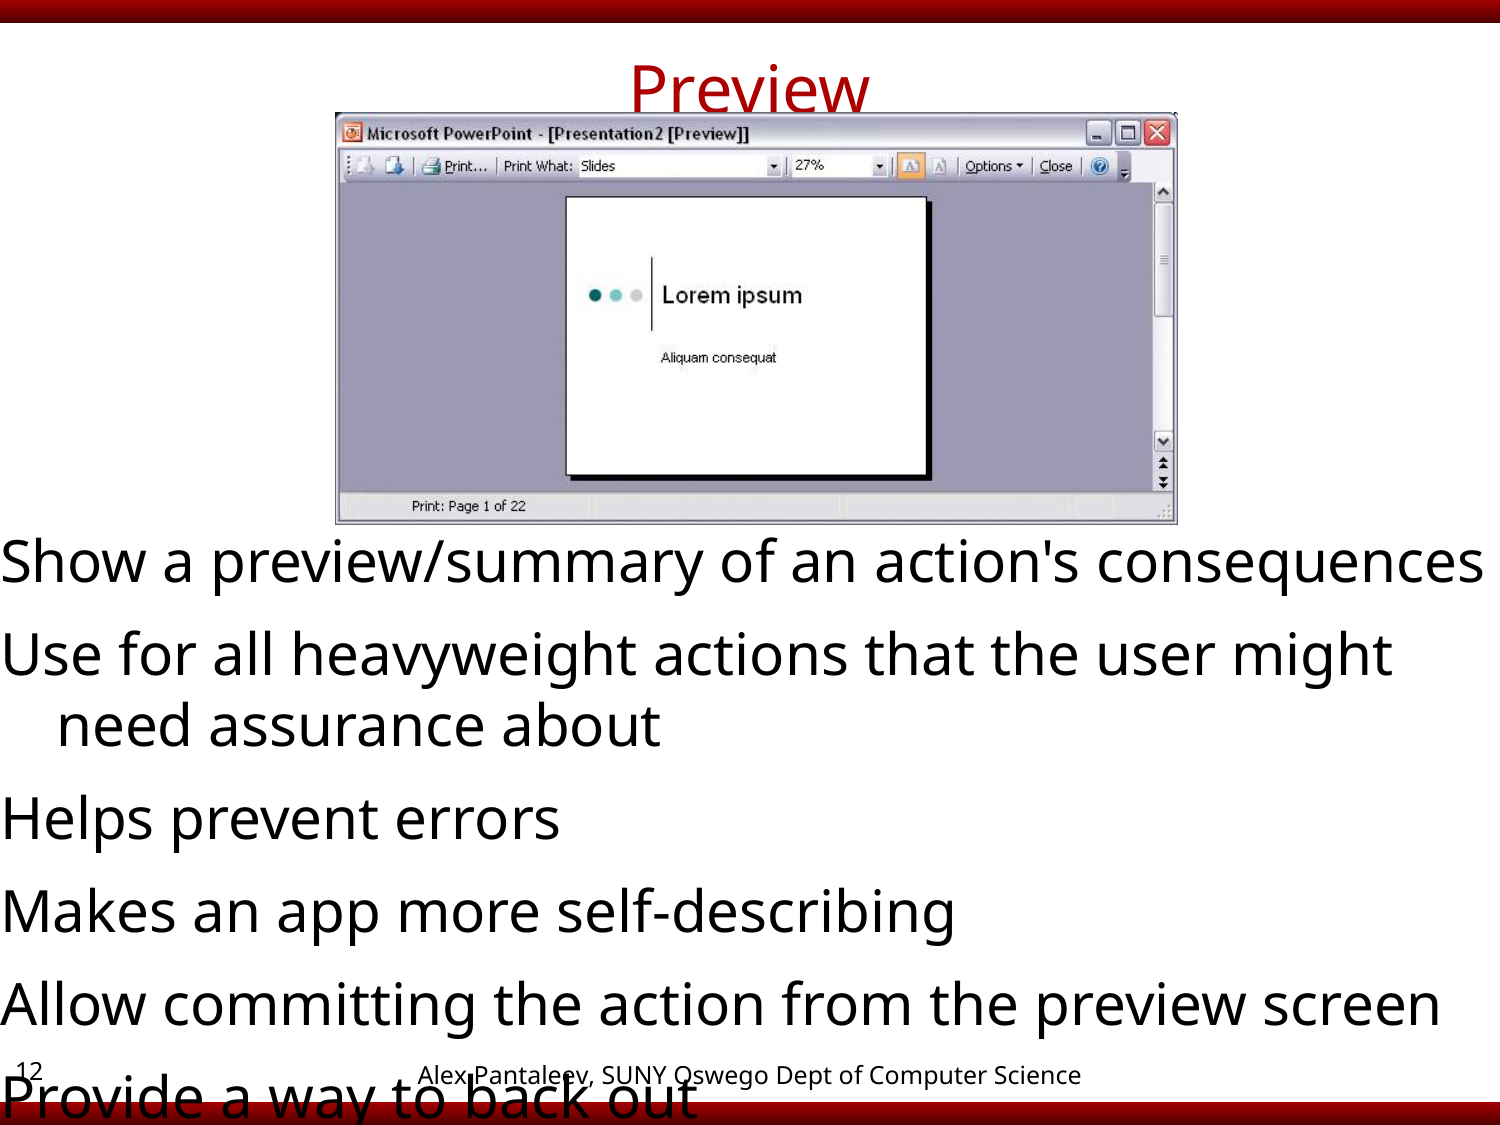

# Preview
Show a preview/summary of an action's consequences
Use for all heavyweight actions that the user might need assurance about
Helps prevent errors
Makes an app more self-describing
Allow committing the action from the preview screen
Provide a way to back out
12